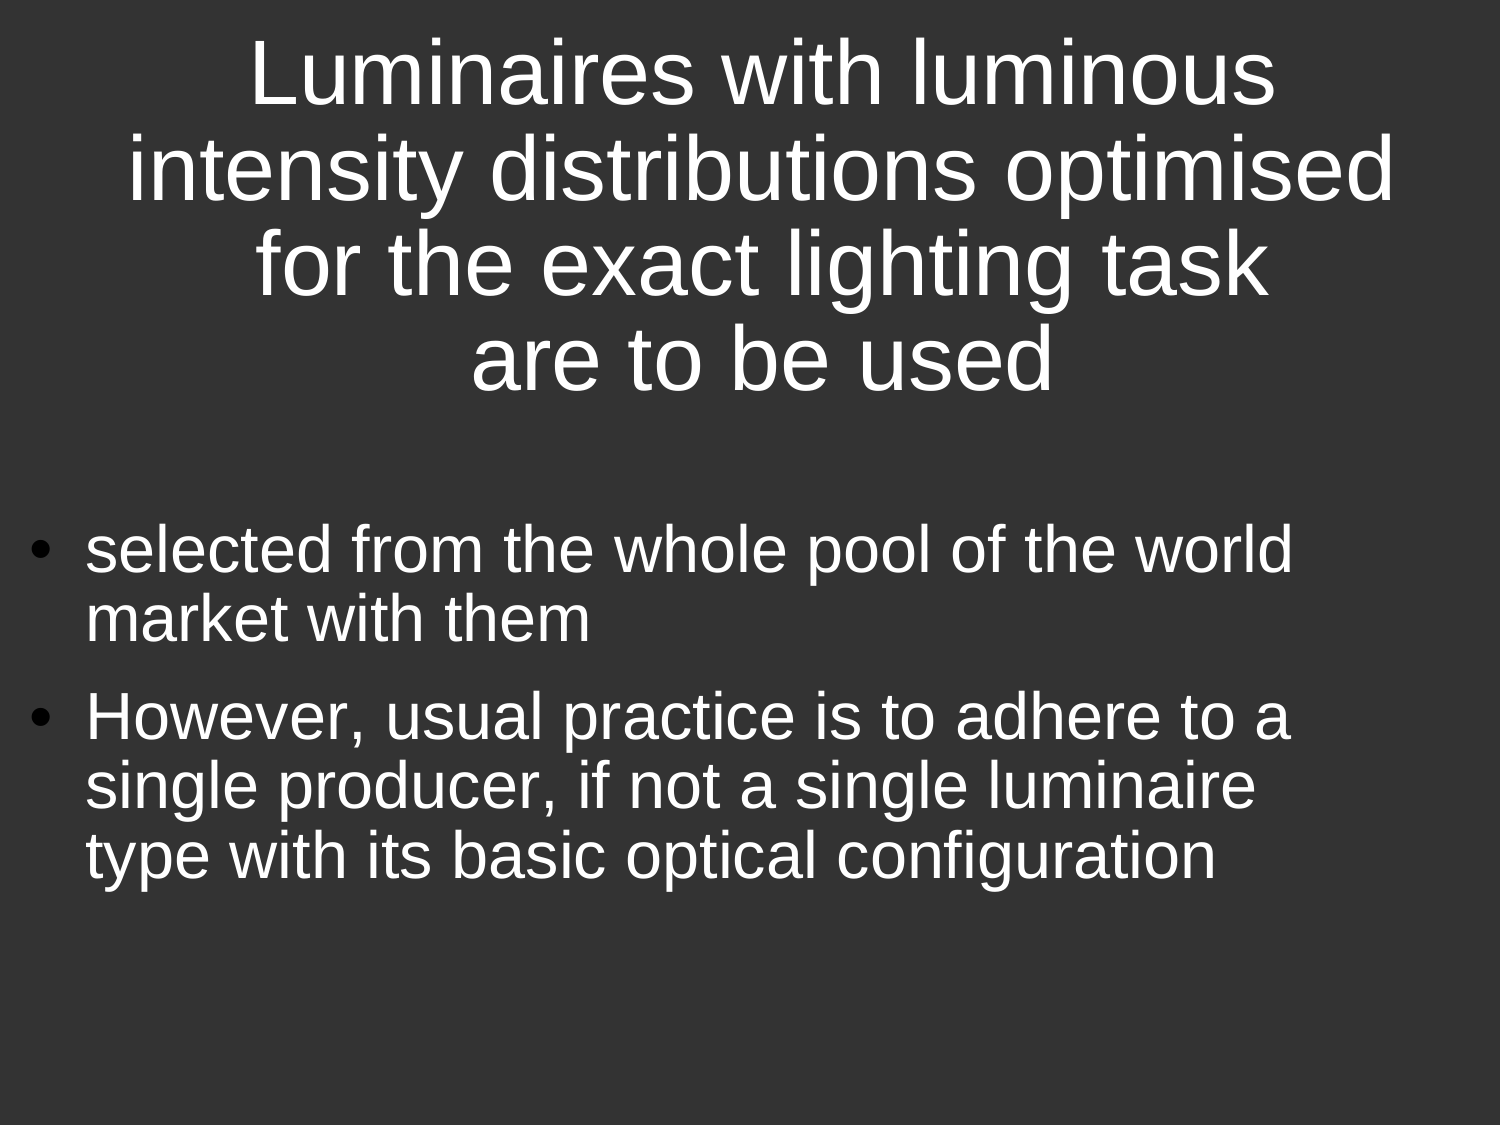

# Luminaires with luminous intensity distributions optimised for the exact lighting task are to be used
selected from the whole pool of the world market with them
However, usual practice is to adhere to a single producer, if not a single luminaire type with its basic optical configuration